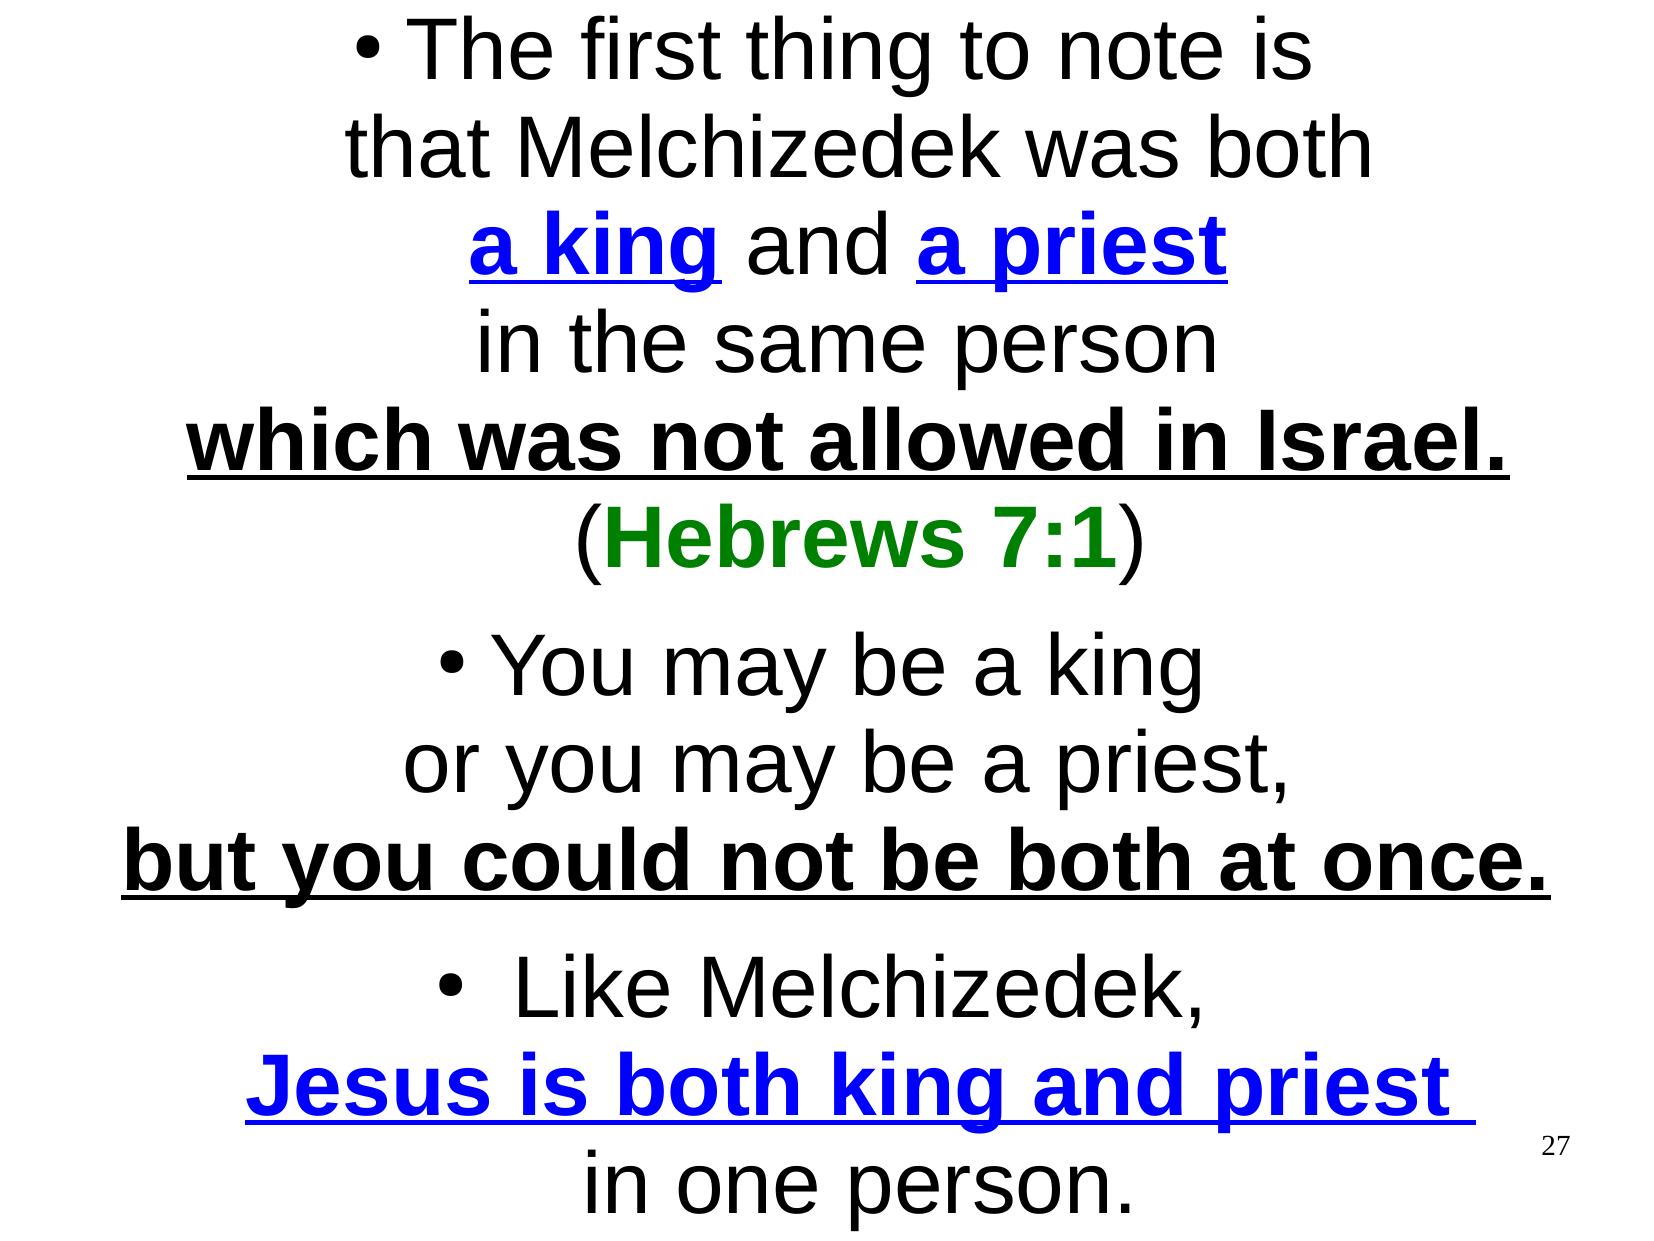

# The first thing to note is that Melchizedek was both a king and a priest in the same person which was not allowed in Israel. (Hebrews 7:1)
You may be a king
or you may be a priest,
but you could not be both at once.
 Like Melchizedek,
Jesus is both king and priest
in one person.
27